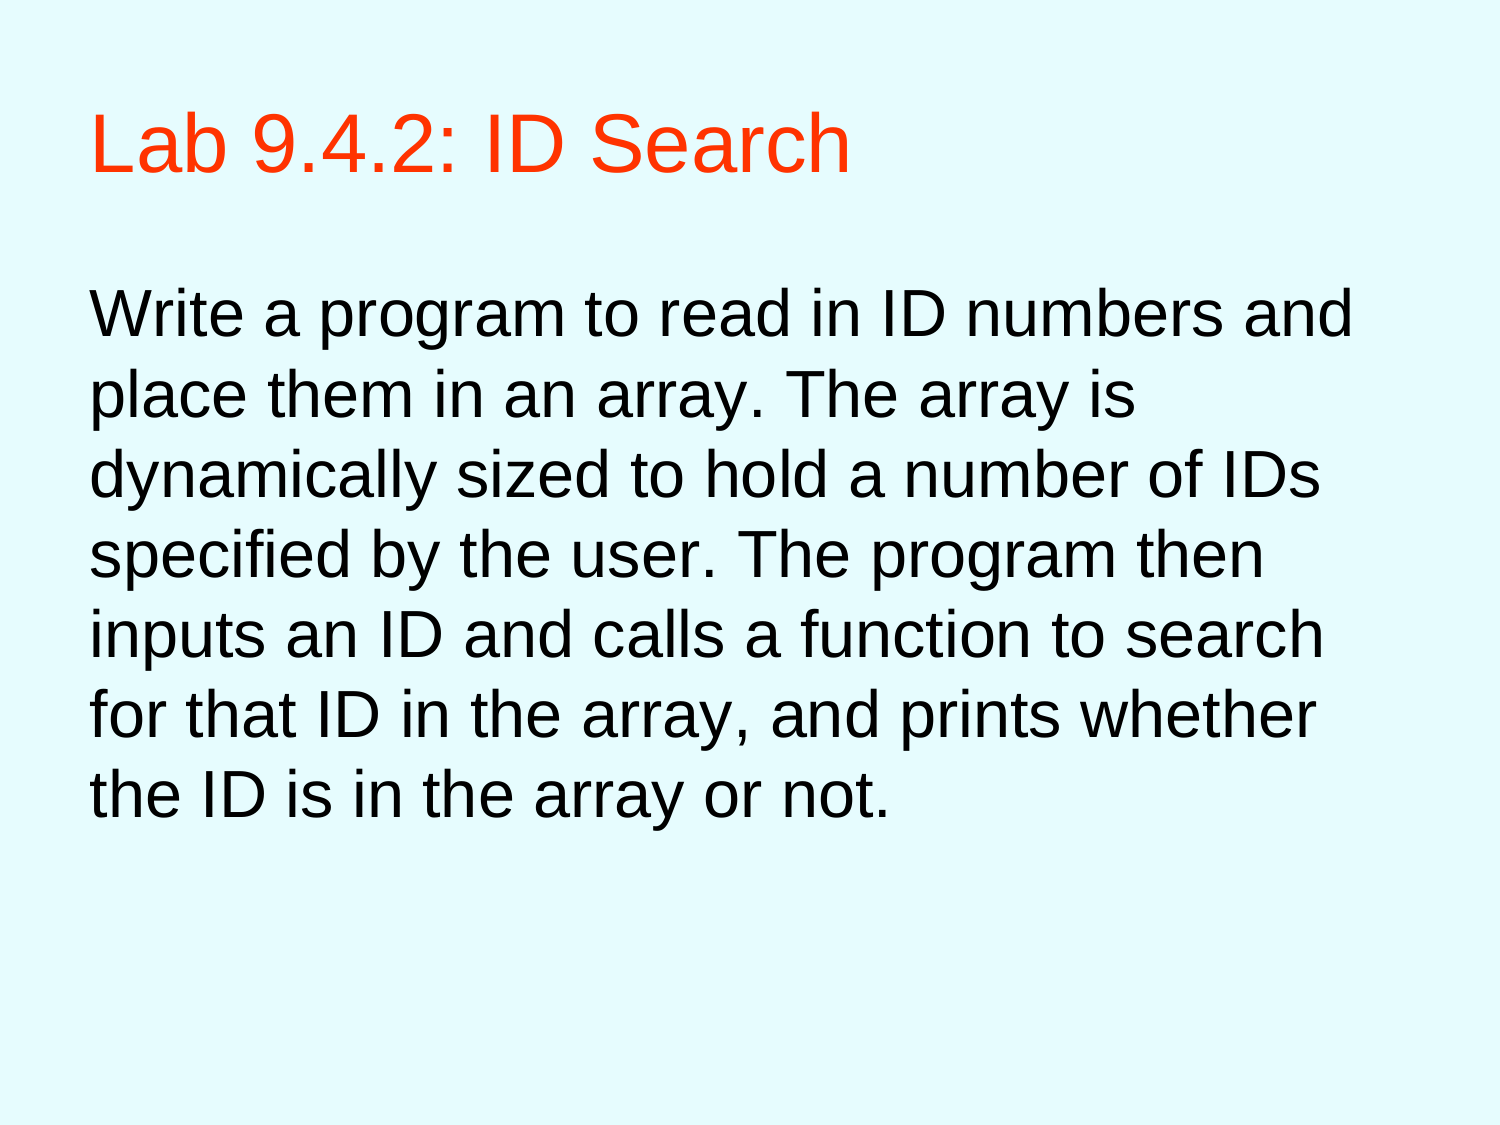

# Lab 9.4.2: ID Search
Write a program to read in ID numbers and place them in an array. The array is dynamically sized to hold a number of IDs specified by the user. The program then inputs an ID and calls a function to search for that ID in the array, and prints whether the ID is in the array or not.